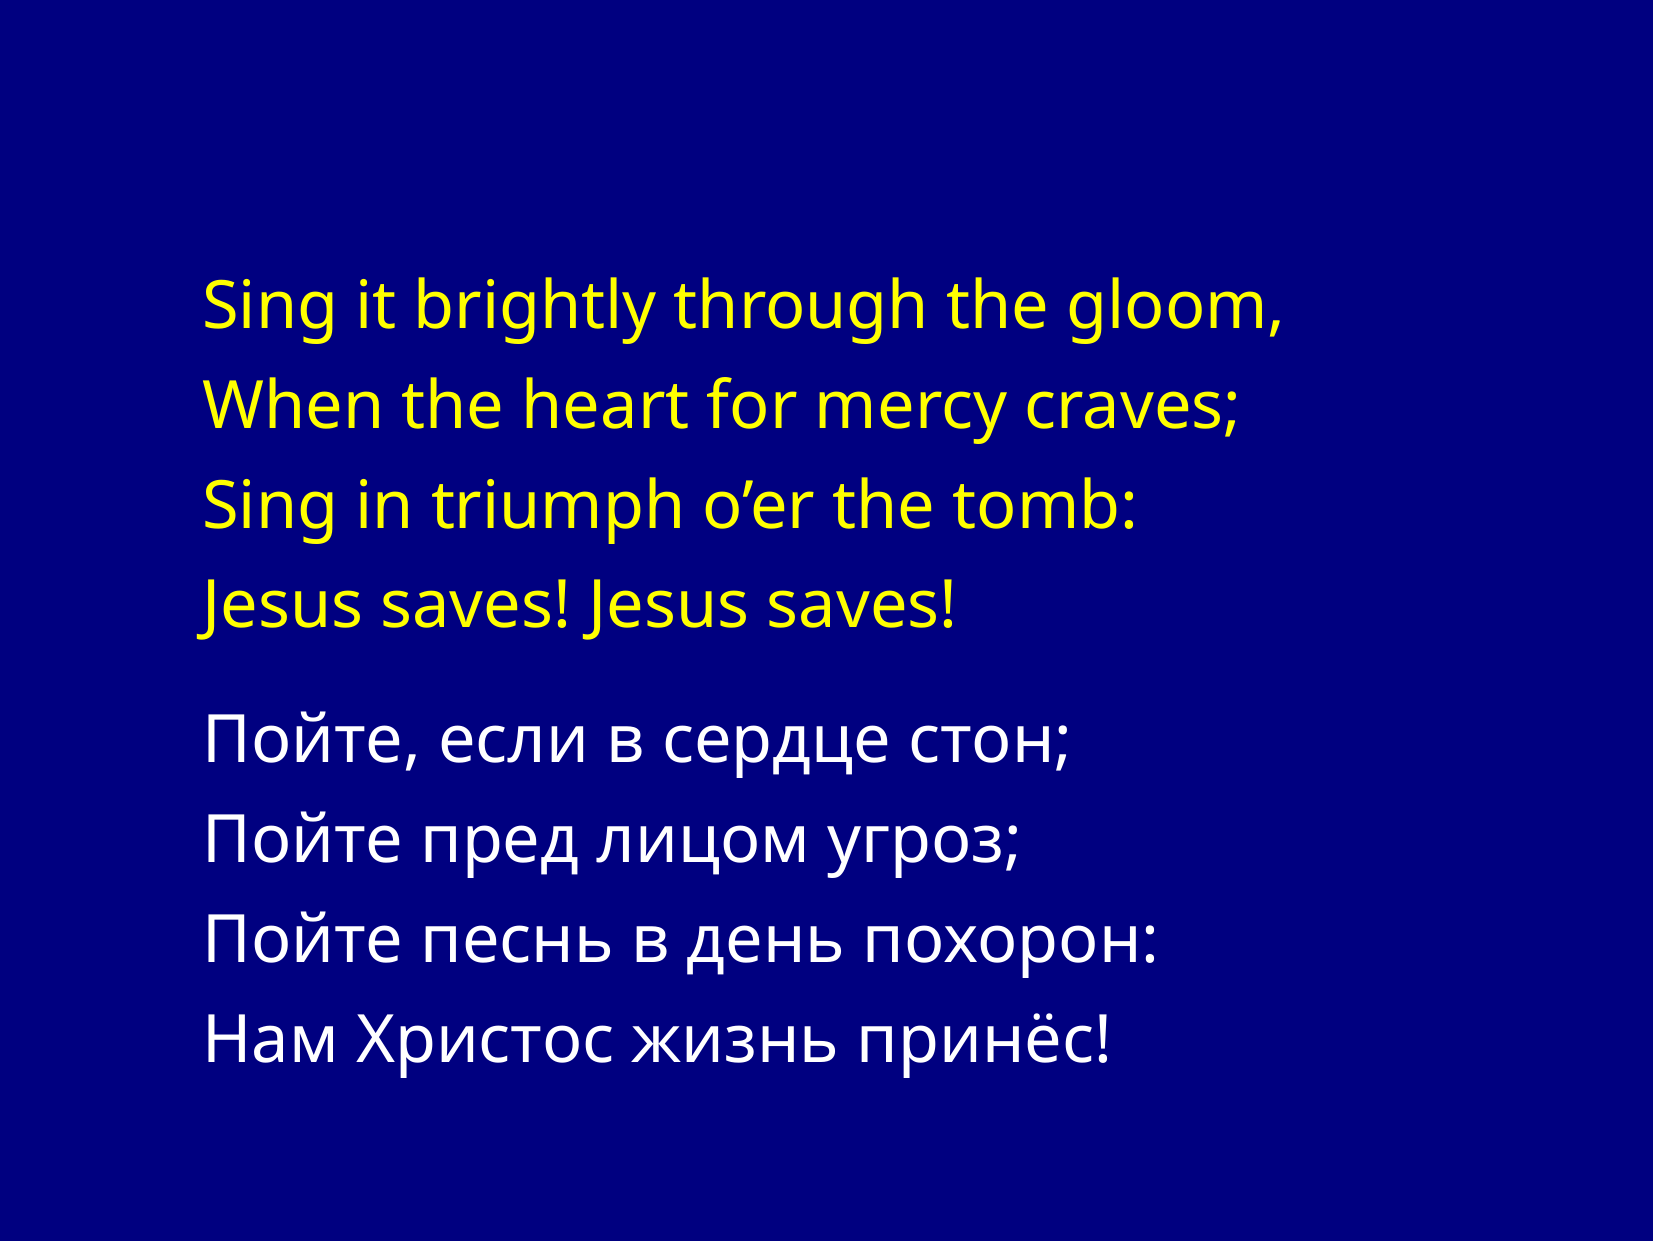

Sing it brightly through the gloom,
	When the heart for mercy craves;
	Sing in triumph o’er the tomb:
	Jesus saves! Jesus saves!
	Пойте, если в сердце стон;
	Пойте пред лицом угроз;
	Пойте песнь в день похорон:
	Нам Христос жизнь принёс!